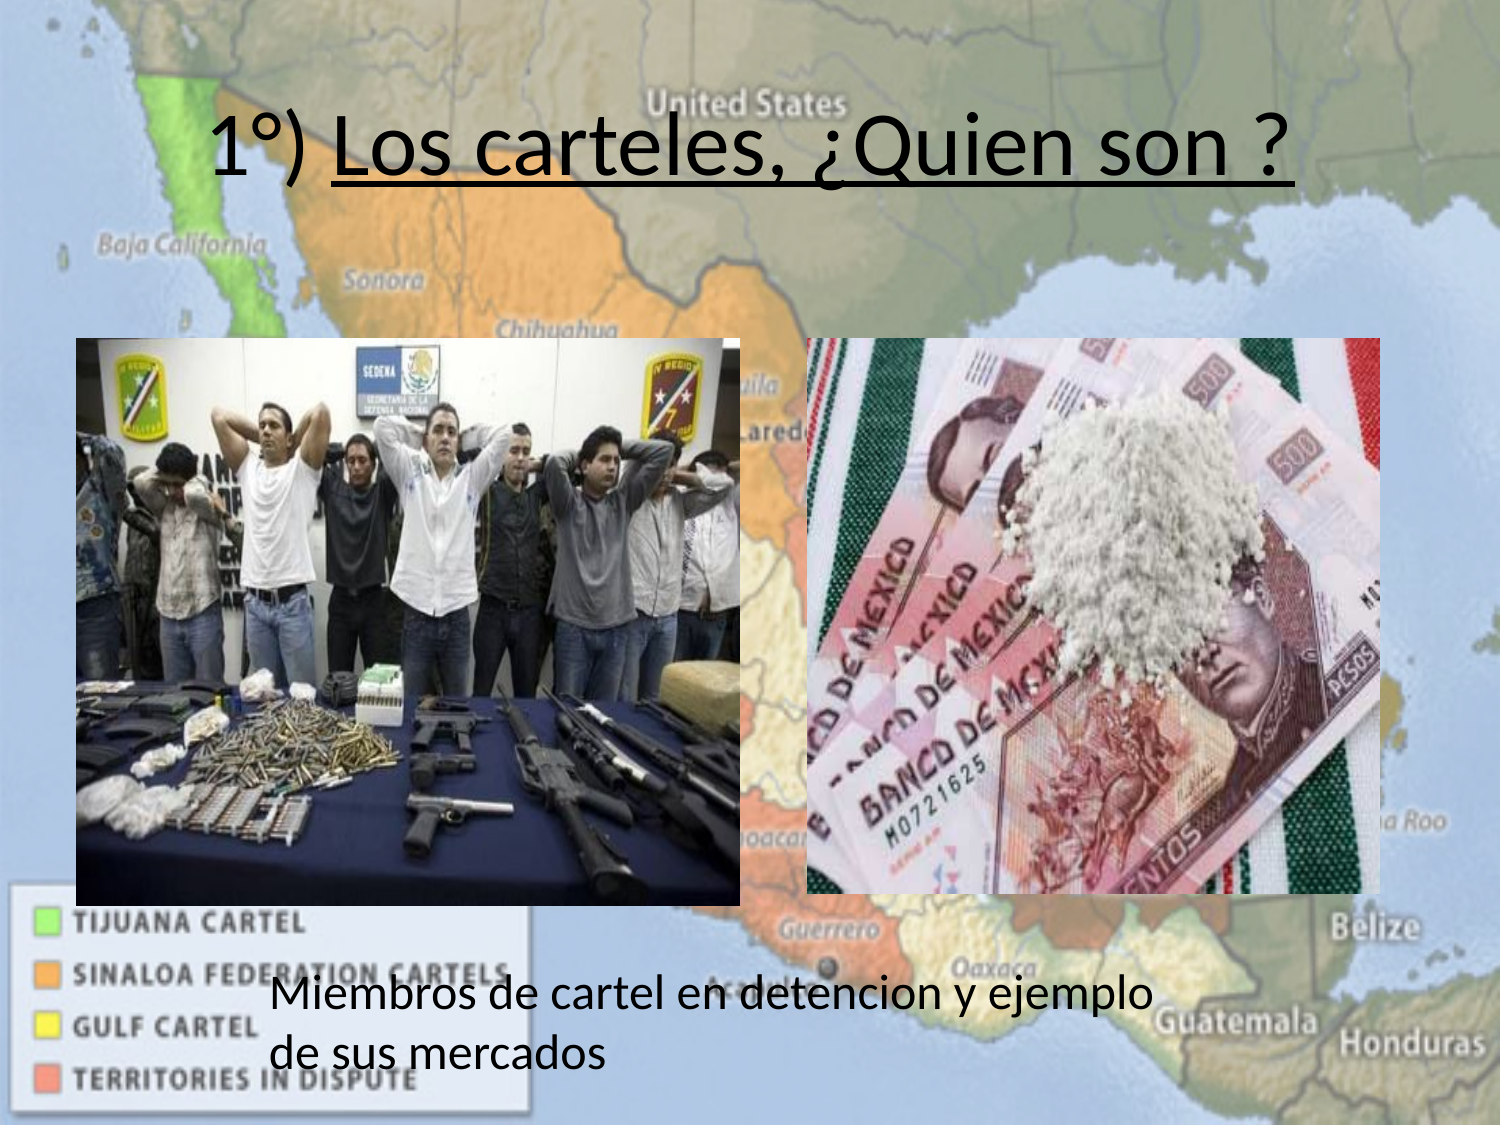

# 1°) Los carteles, ¿Quien son ?
Miembros de cartel en detencion y ejemplo de sus mercados